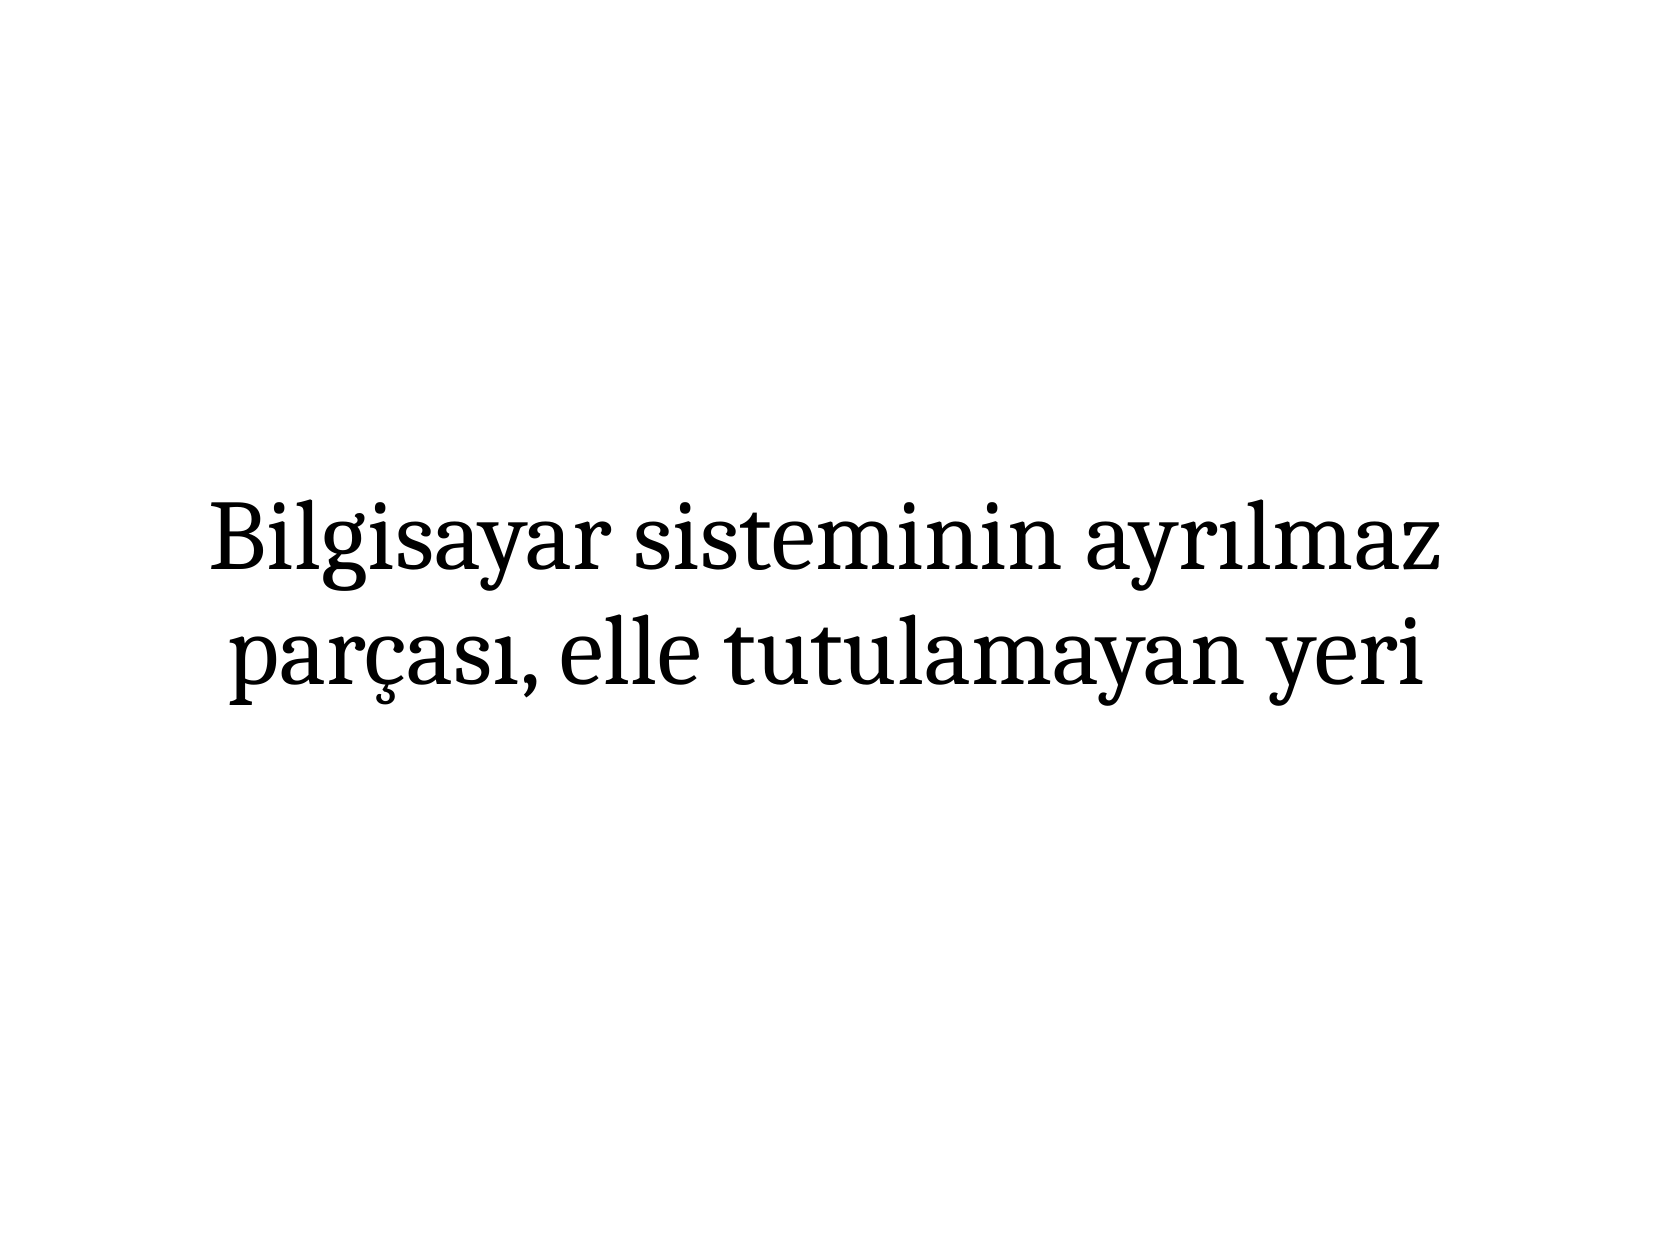

# Bilgisayar sisteminin ayrılmaz parçası, elle tutulamayan yeri